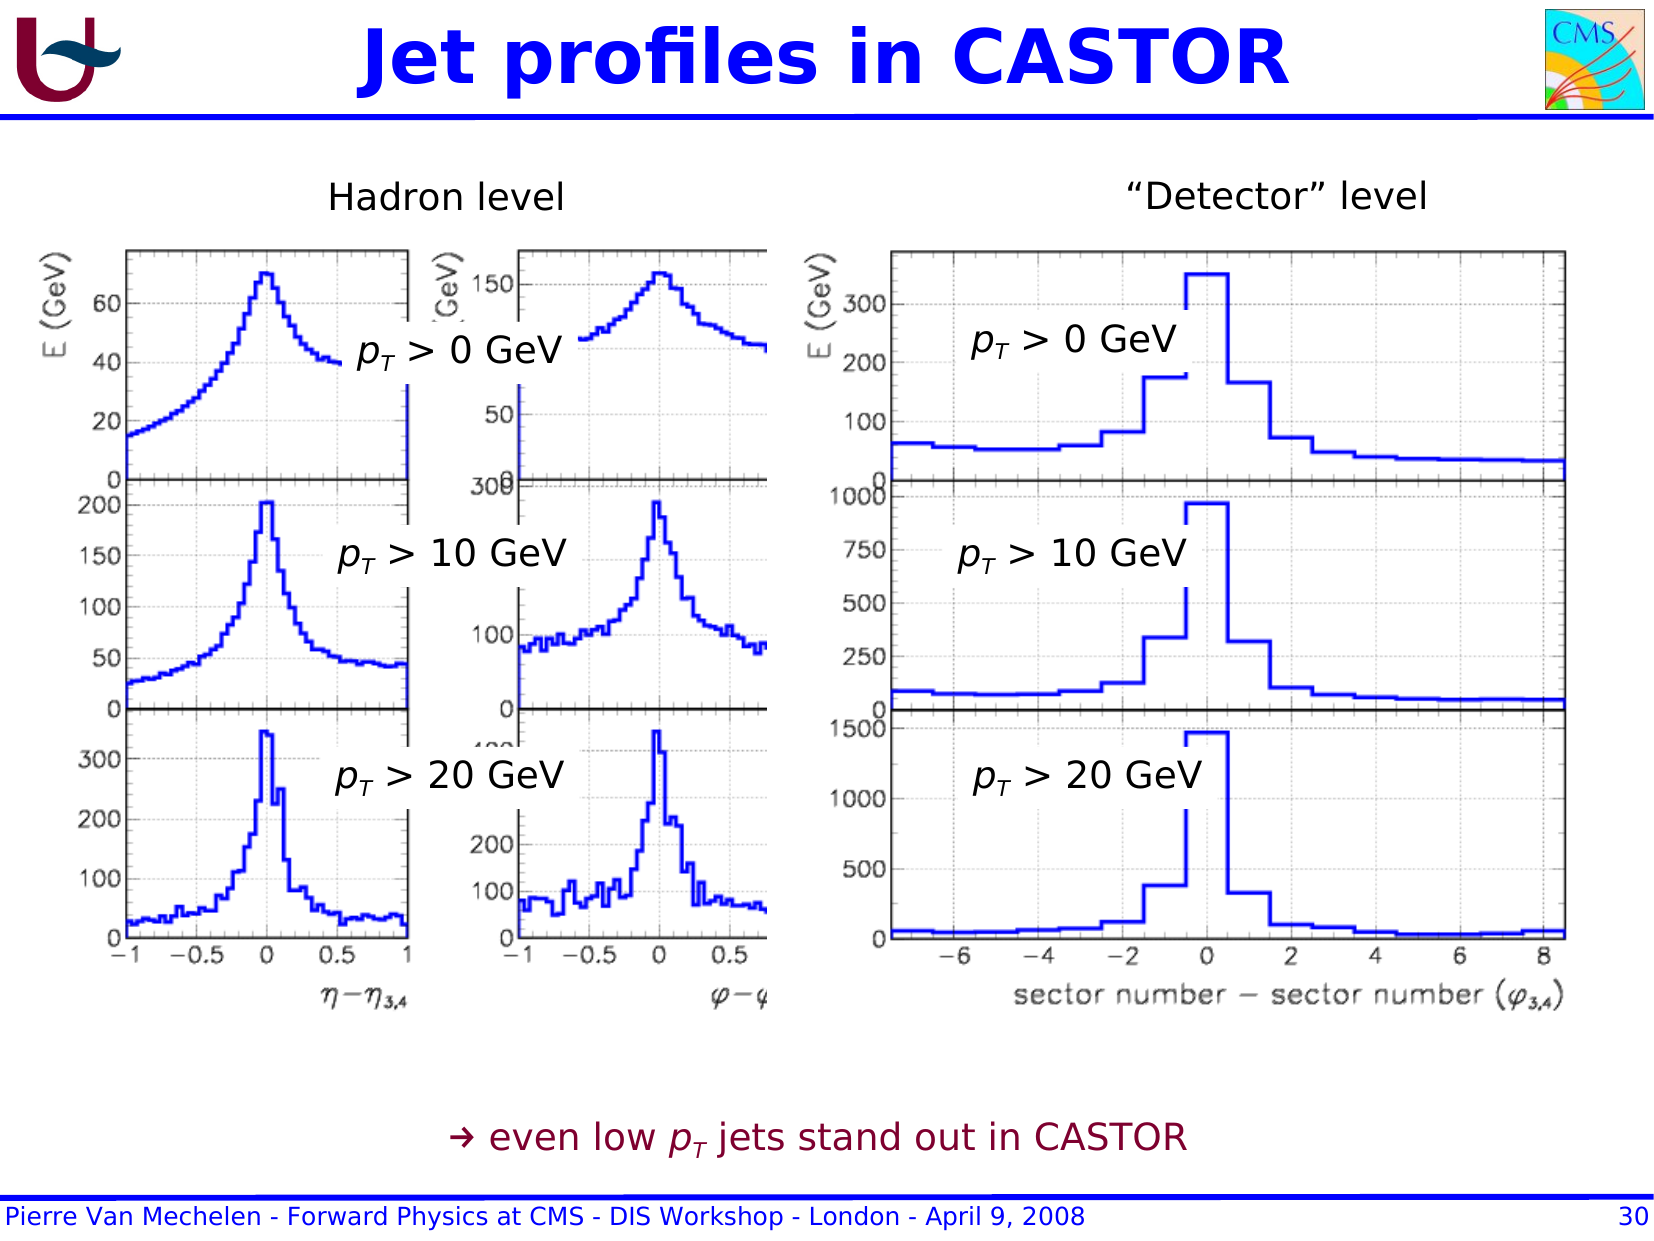

# Jet profiles in CASTOR
“Detector” level
Hadron level
pT > 0 GeV
pT > 0 GeV
pT > 0 GeV
pT > 10 GeV
pT > 10 GeV
pT > 20 GeV
pT > 20 GeV
→ even low pT jets stand out in CASTOR
30
Pierre Van Mechelen - Forward Physics at CMS - DIS Workshop - London - April 9, 2008